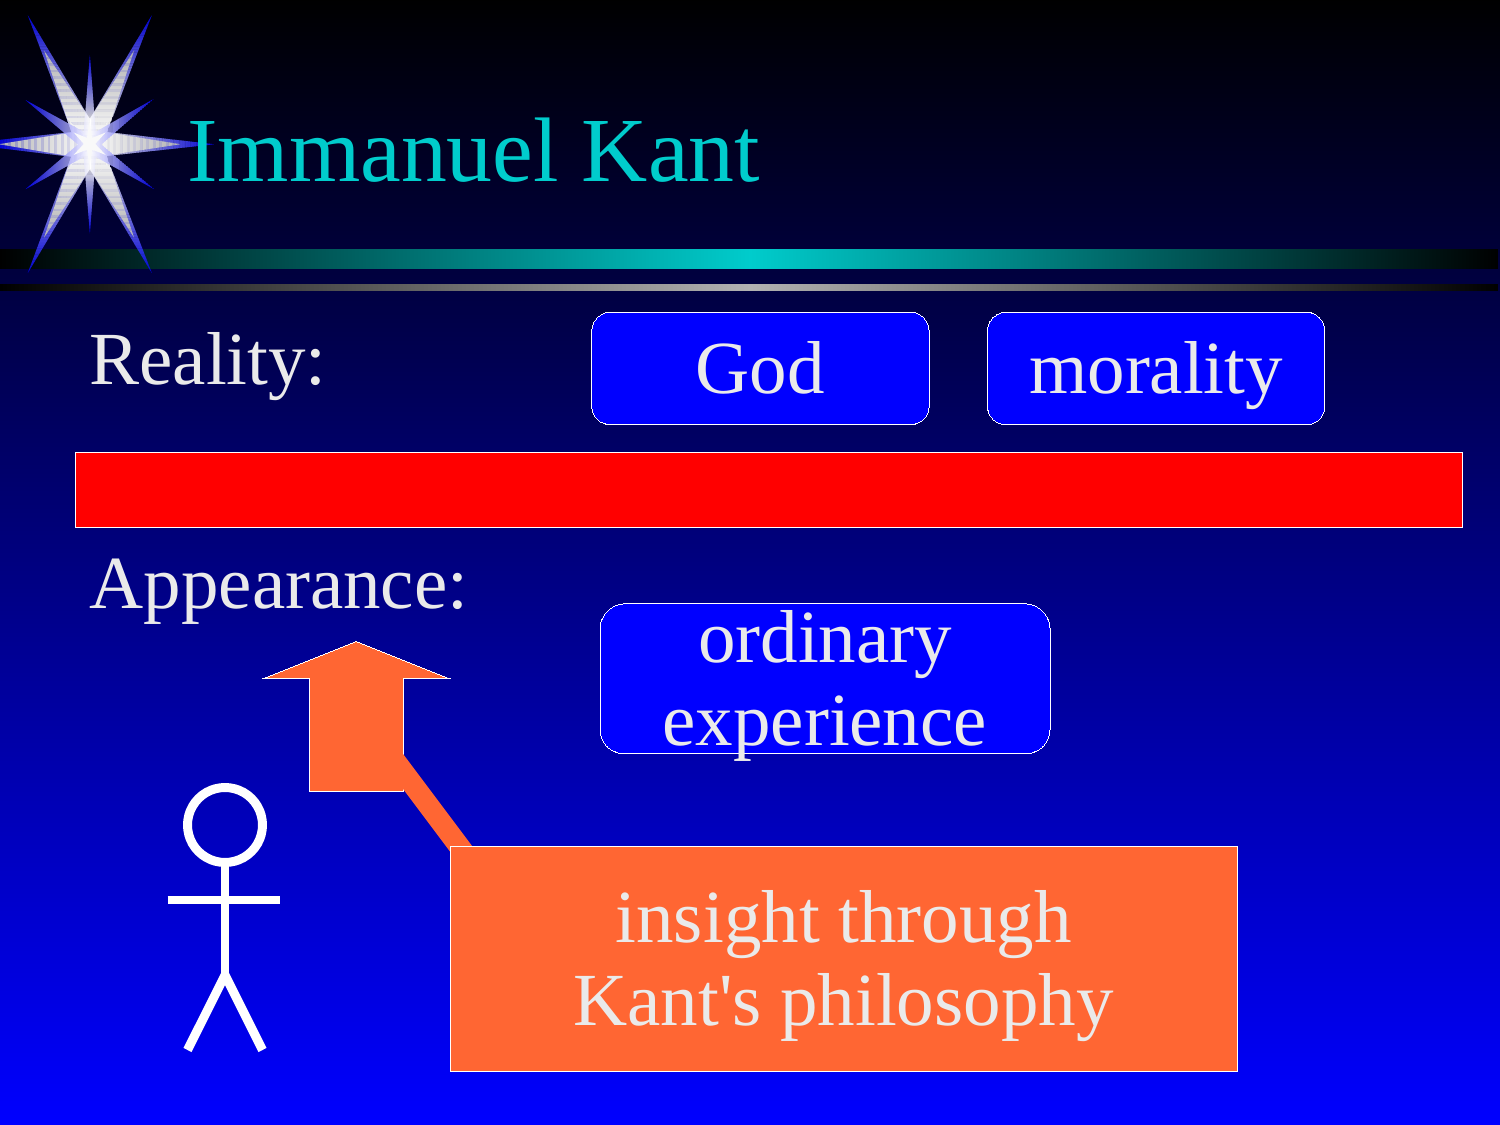

# Immanuel Kant
Reality:
God
morality
Appearance:
ordinary
experience
insight through
Kant's philosophy